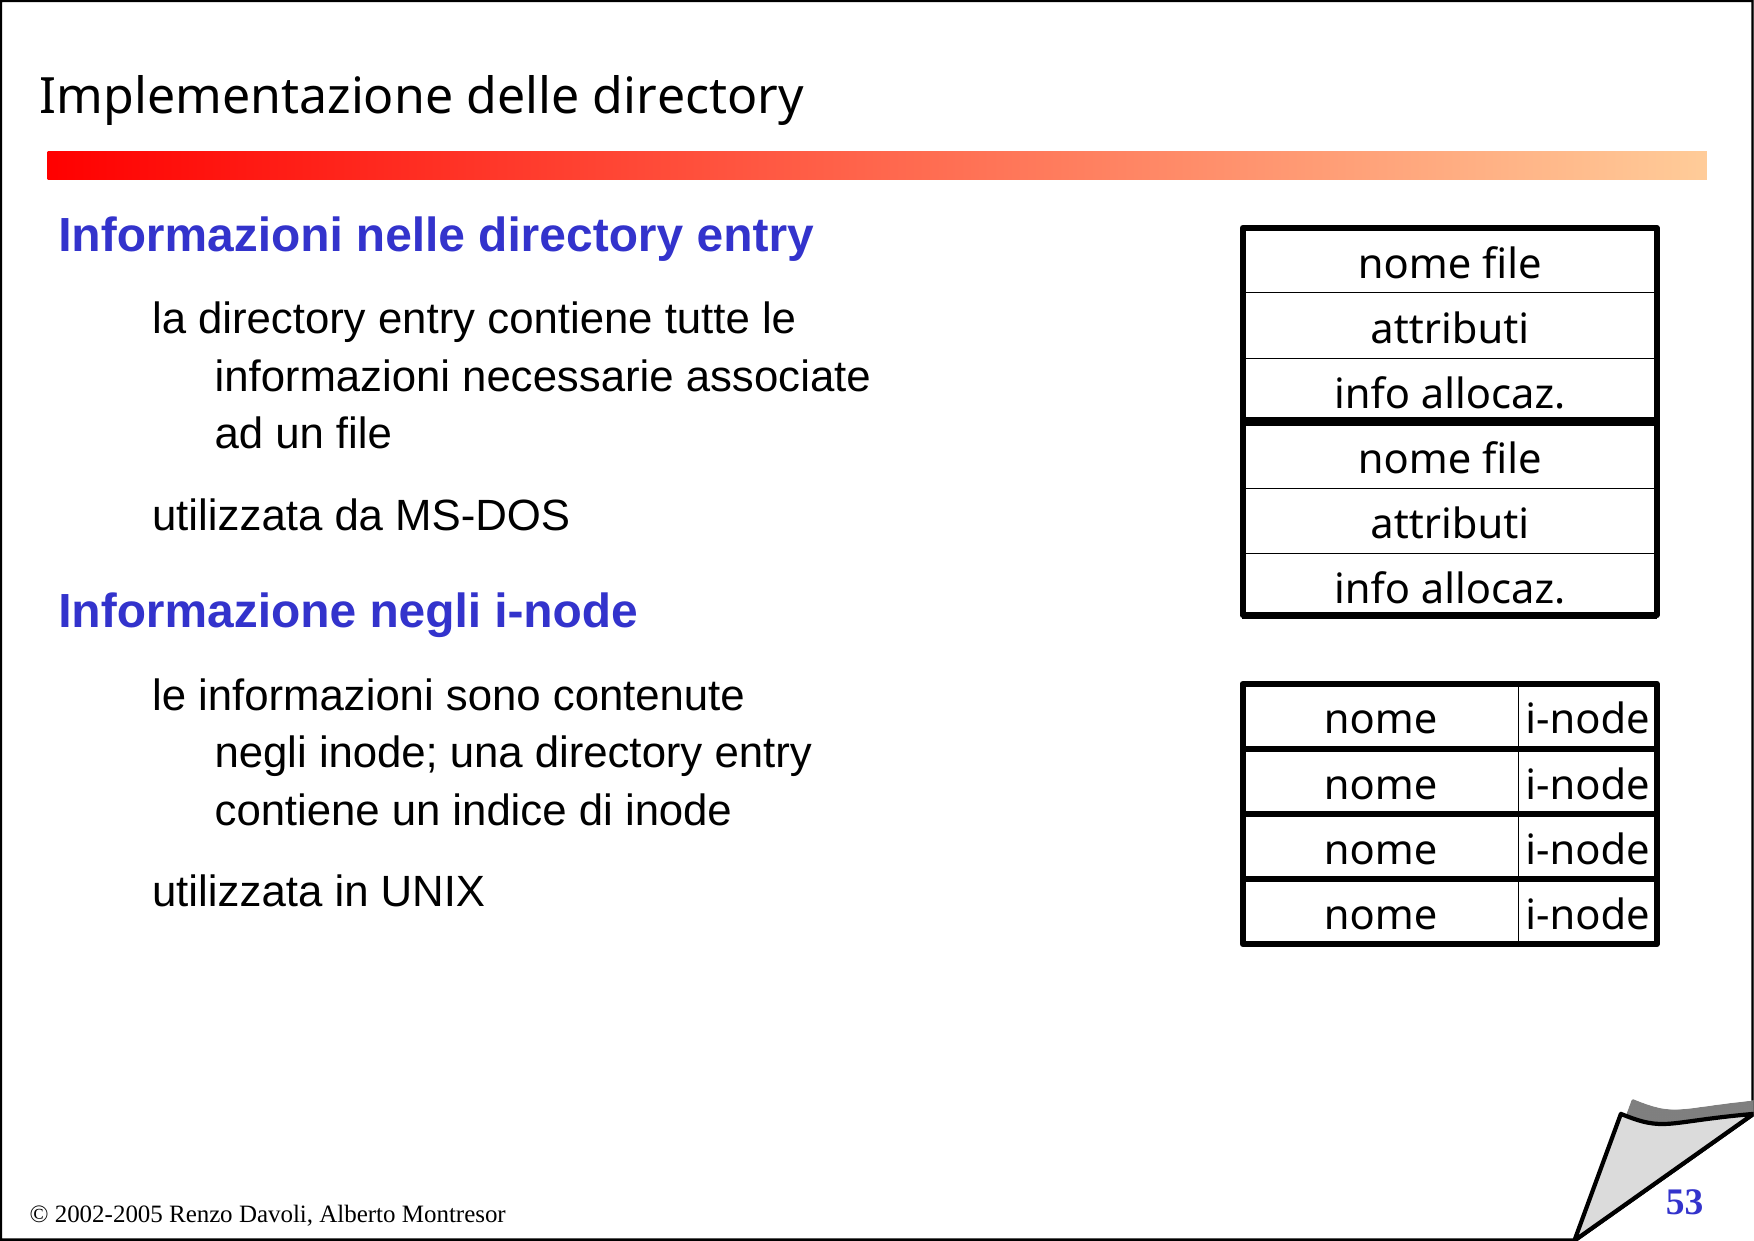

# Implementazione delle directory
Informazioni nelle directory entry
la directory entry contiene tutte le
informazioni necessarie associate
ad un file
utilizzata da MS-DOS
Informazione negli i-node
le informazioni sono contenute
negli inode; una directory entry
contiene un indice di inode
utilizzata in UNIX
nome file
attributi
info allocaz.
nome file
attributi
info allocaz.
nome
i-node
nome
i-node
nome
i-node
nome
i-node